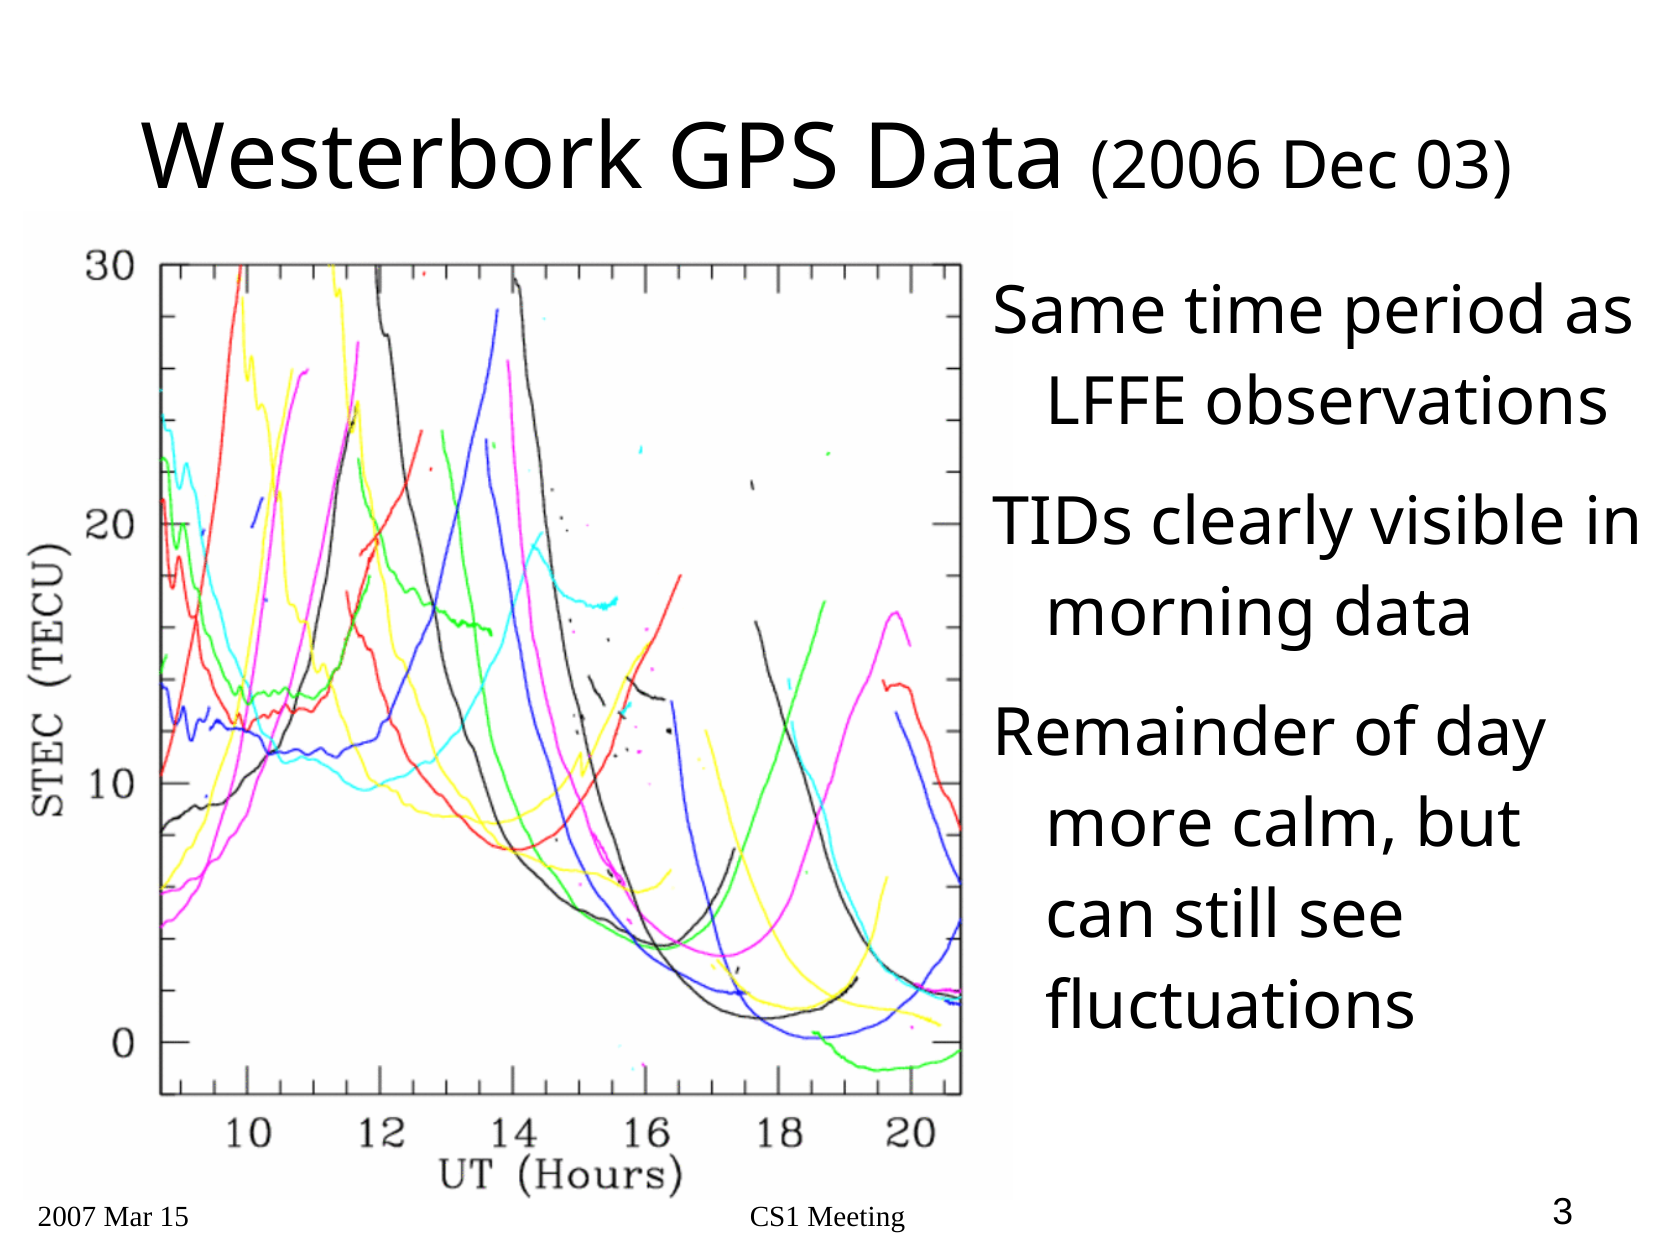

# Westerbork GPS Data (2006 Dec 03)
Same time period as LFFE observations
TIDs clearly visible in morning data
Remainder of day more calm, but can still see fluctuations